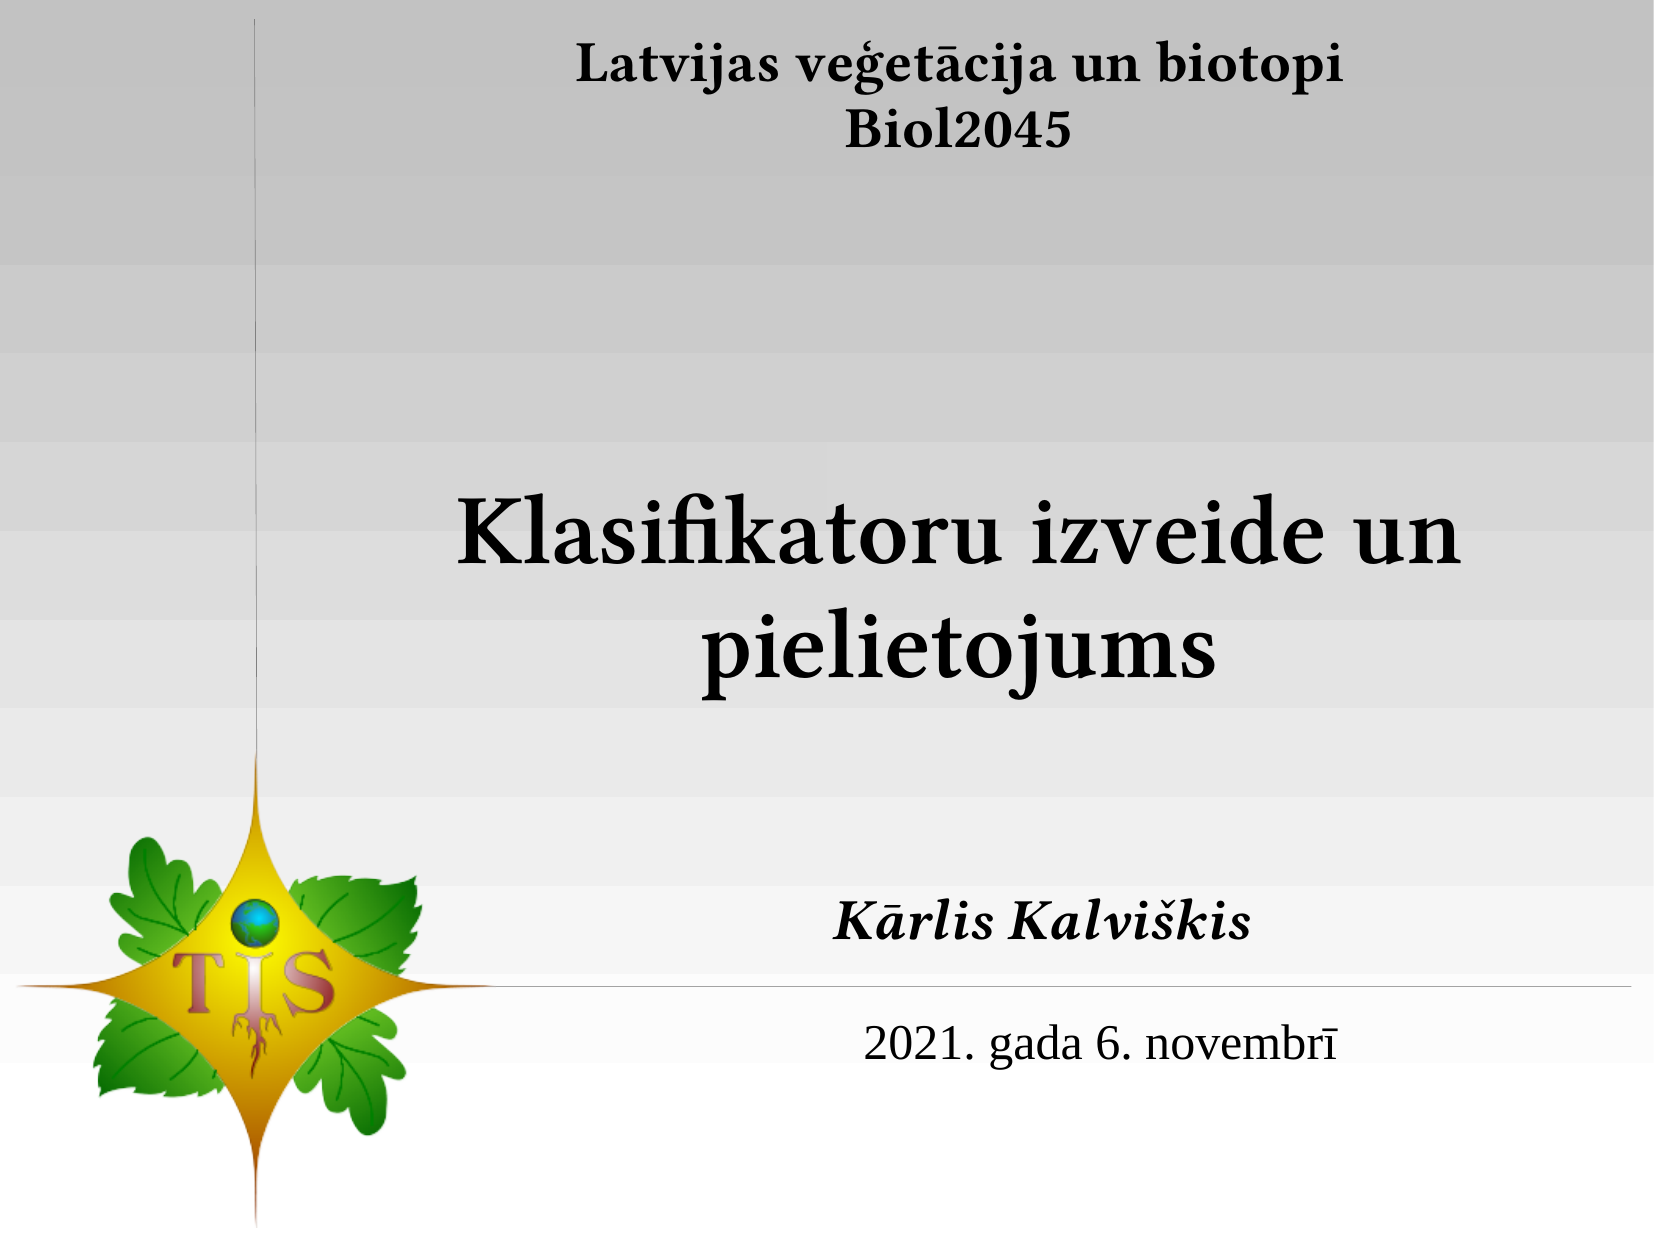

# Klasifikatoru izveide un pielietojums
Kārlis Kalviškis
2021. gada 6. novembrī